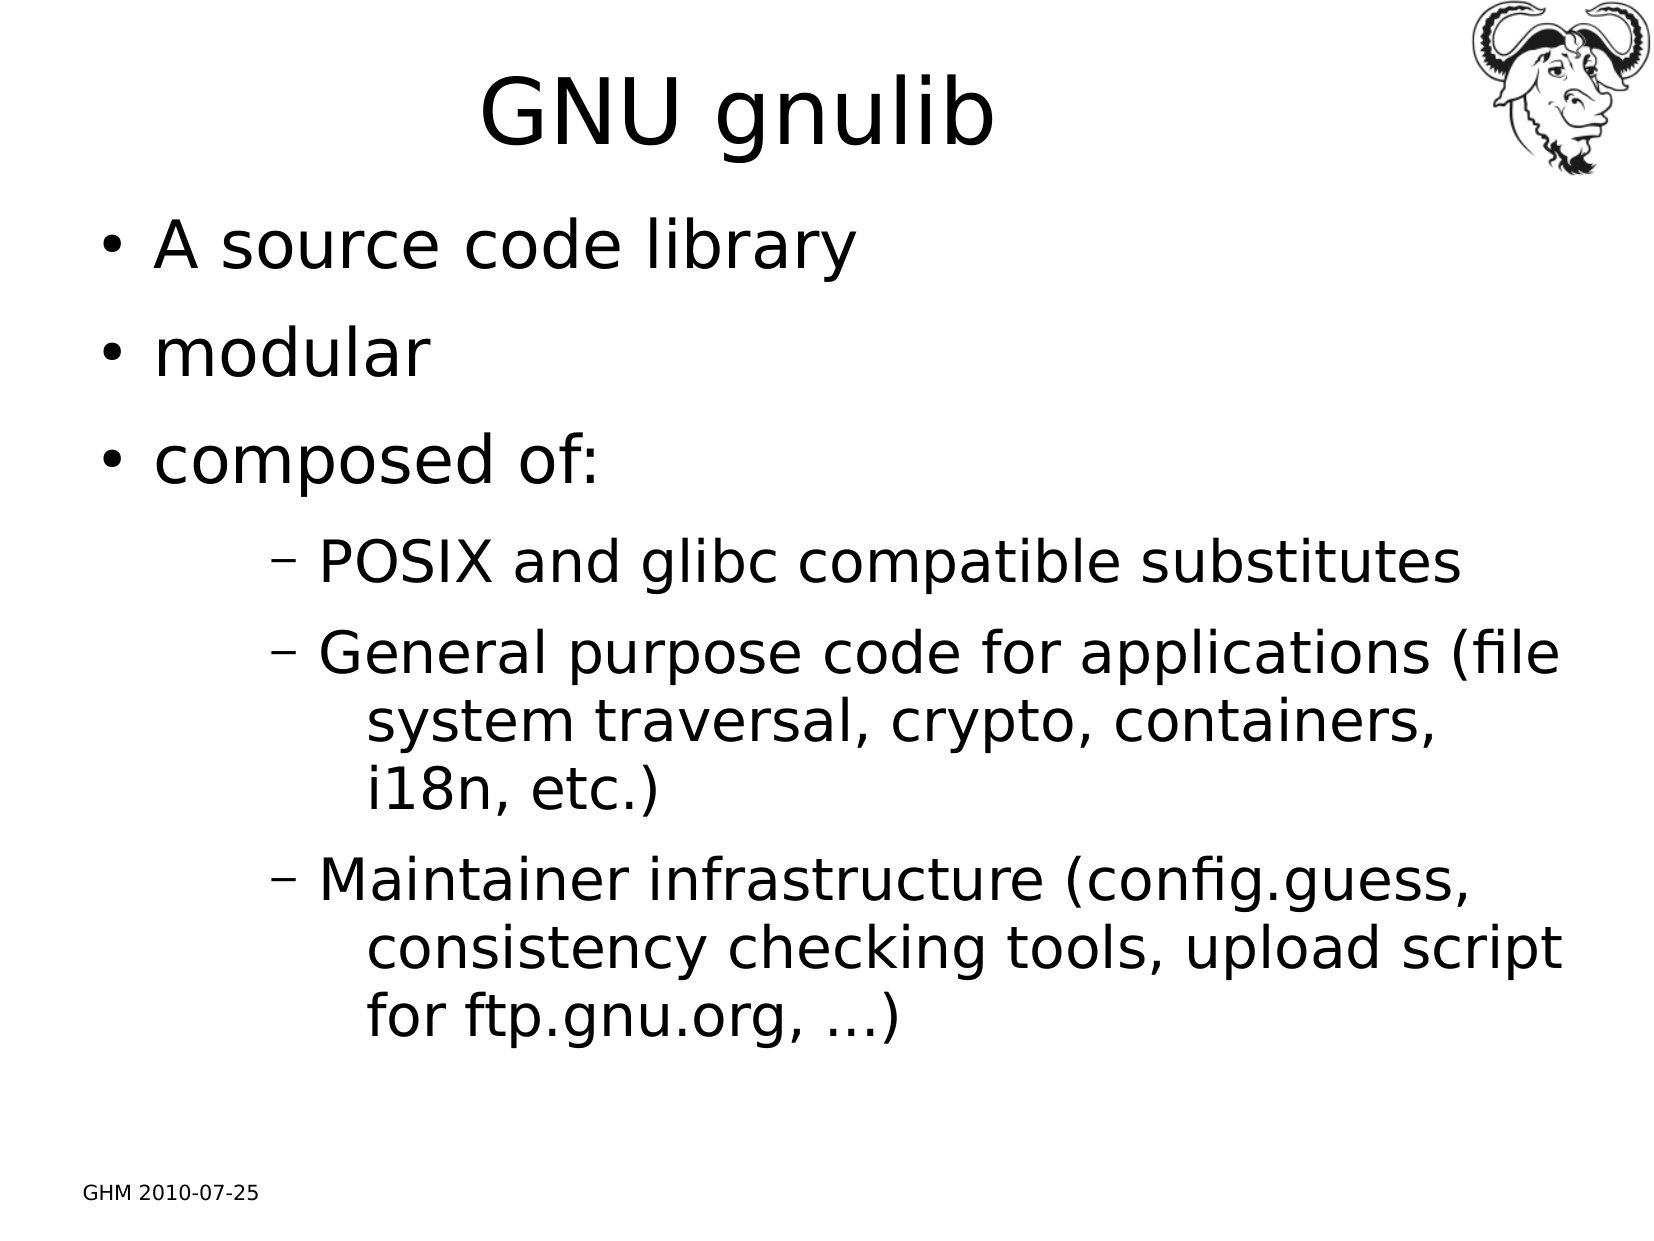

# GNU gnulib
A source code library
modular
composed of:
POSIX and glibc compatible substitutes
General purpose code for applications (file system traversal, crypto, containers, i18n, etc.)
Maintainer infrastructure (config.guess, consistency checking tools, upload script for ftp.gnu.org, ...)